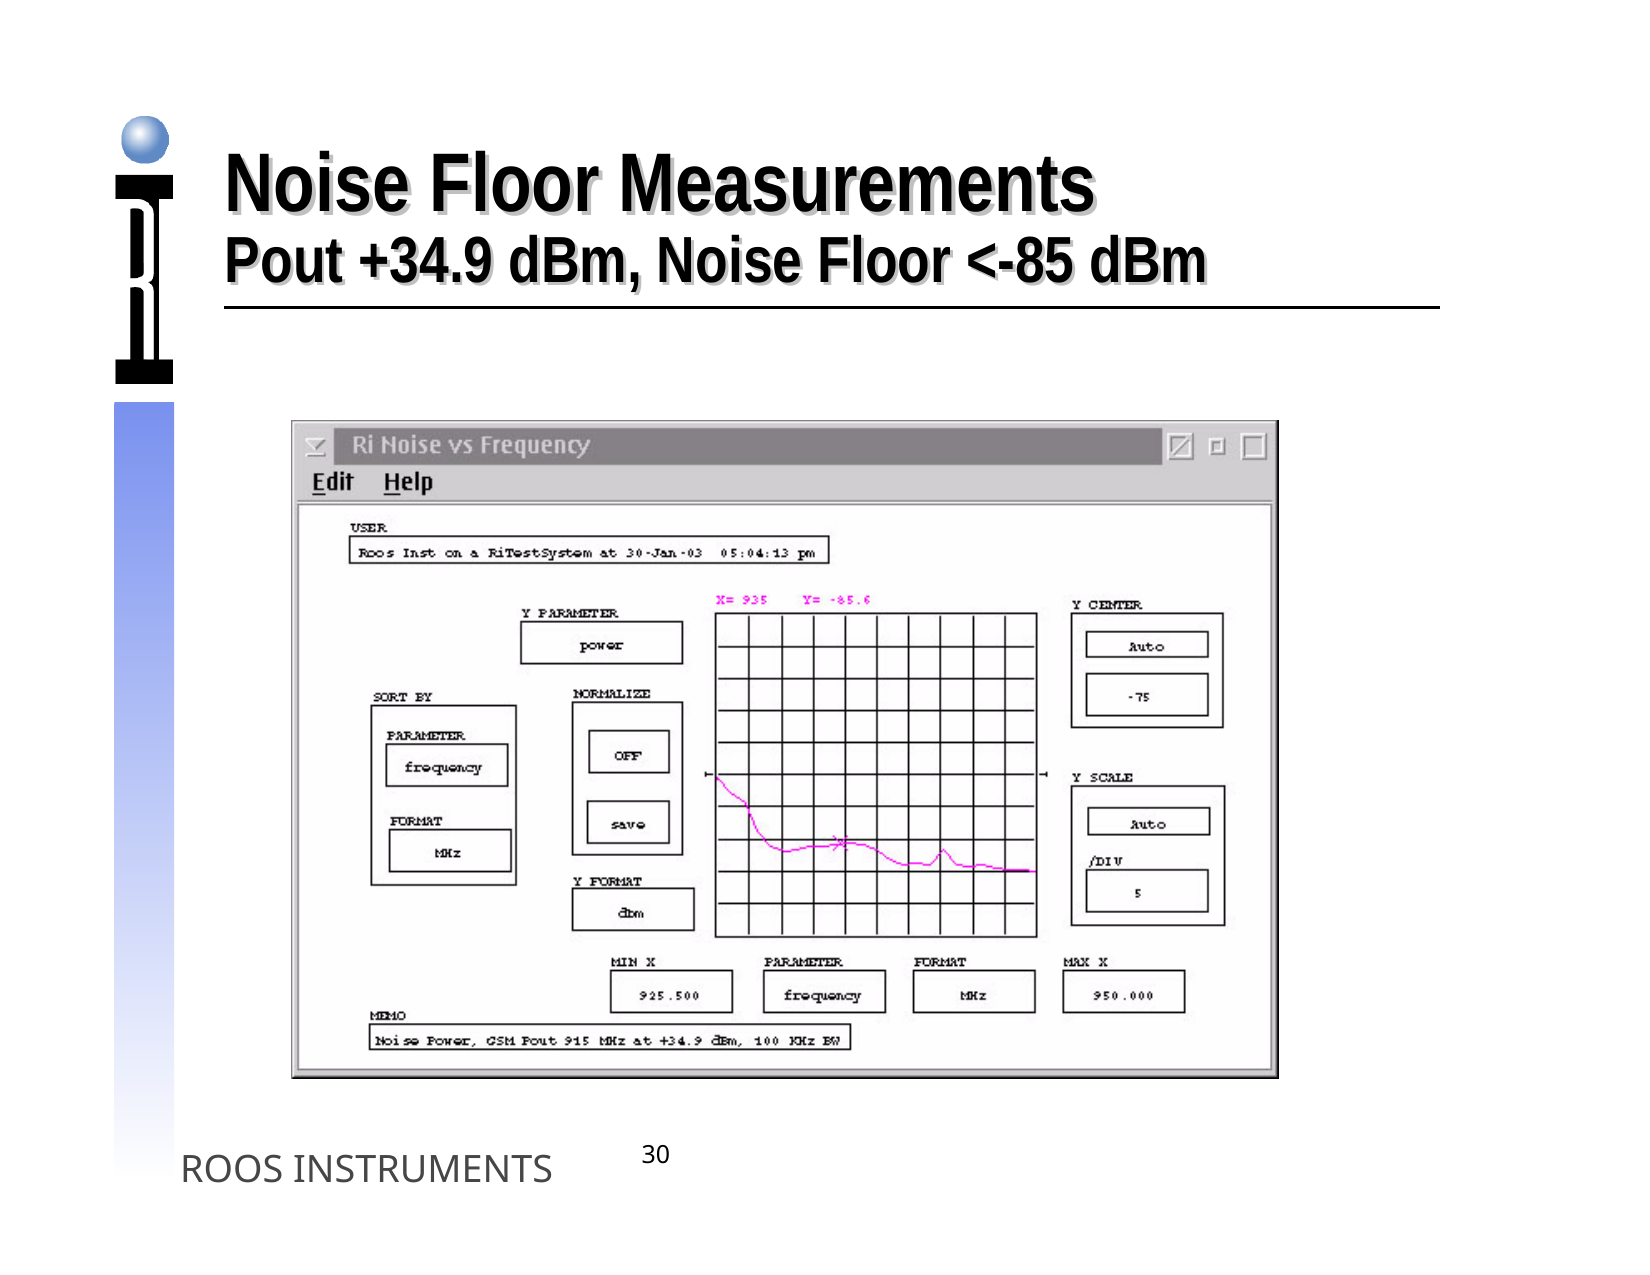

Noise Floor Measurements
Pout +34.9 dBm, Noise Floor <-85 dBm
30